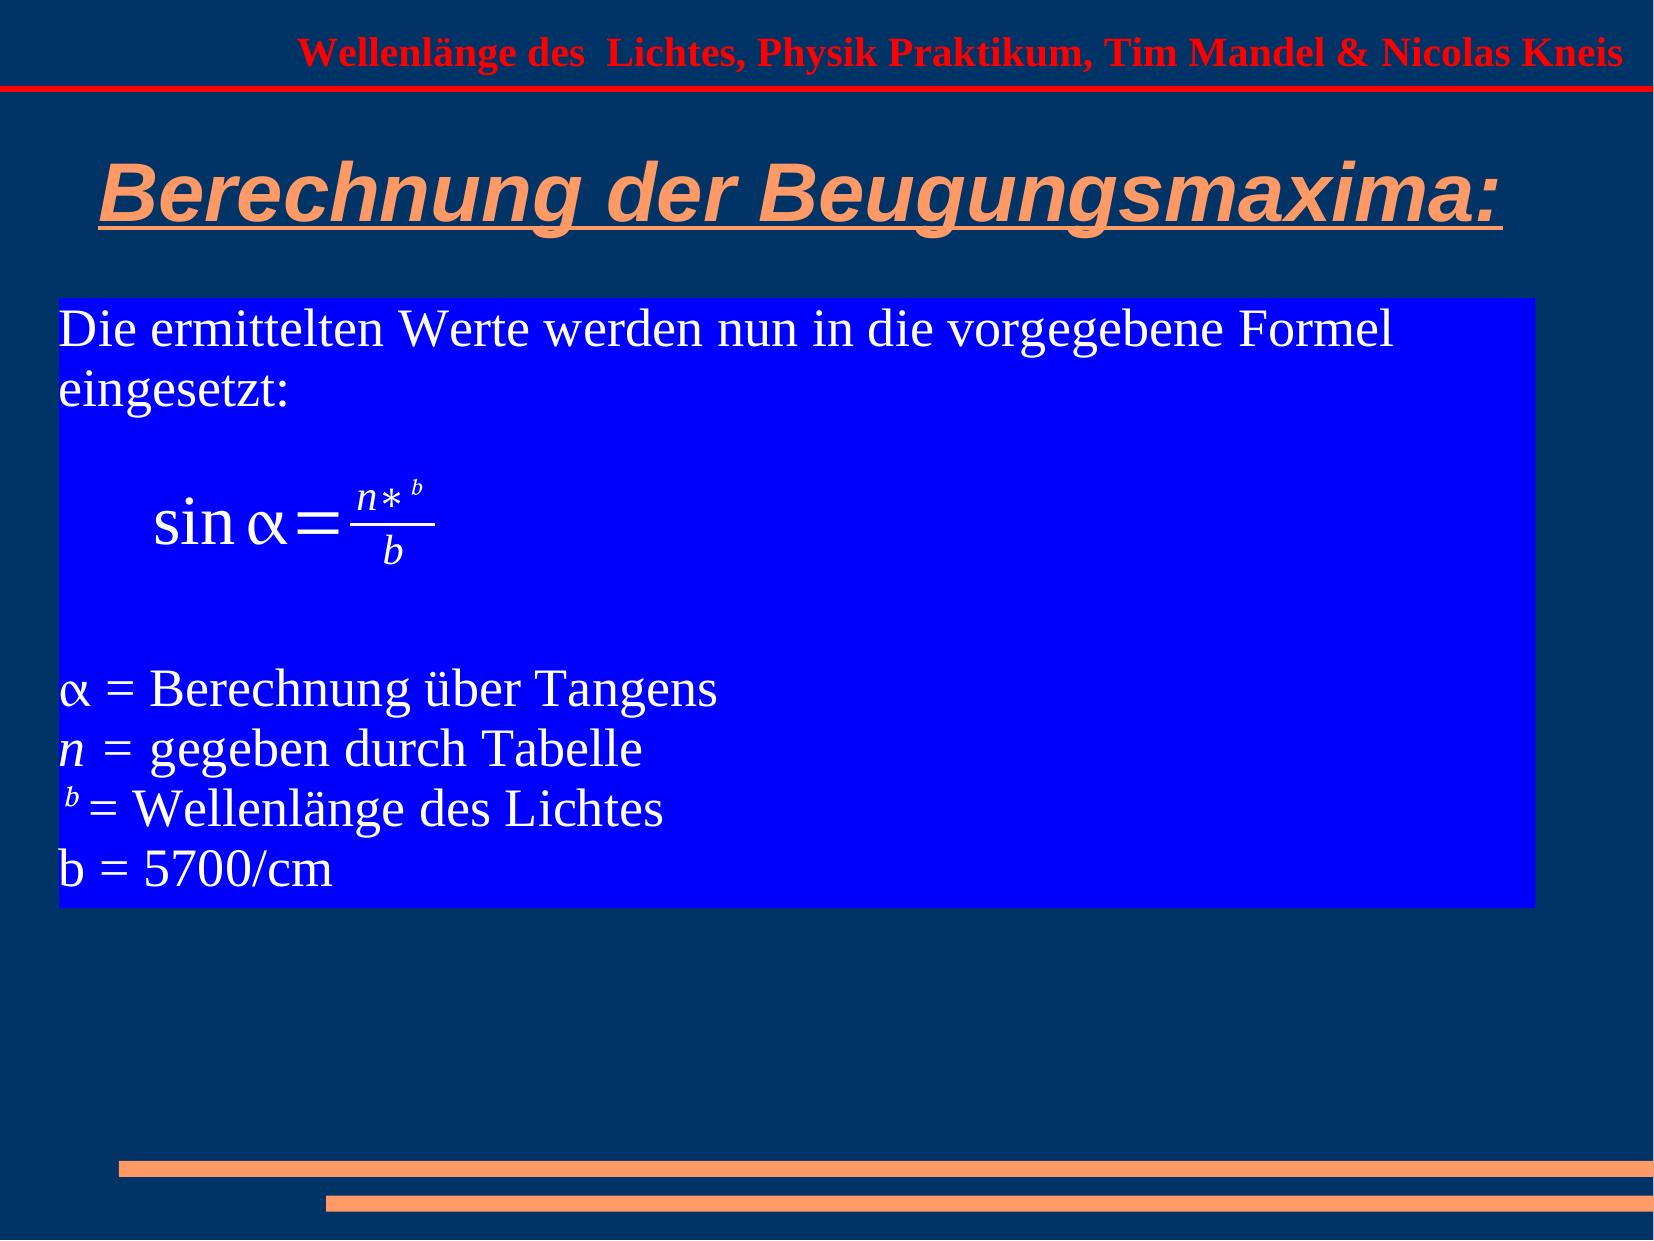

Wellenlänge des Lichtes, Physik Praktikum, Tim Mandel & Nicolas Kneis
# Berechnung der Beugungsmaxima:
Die ermittelten Werte werden nun in die vorgegebene Formel eingesetzt:
 = Berechnung über Tangens
n = gegeben durch Tabelle
 = Wellenlänge des Lichtes
b = 5700/cm